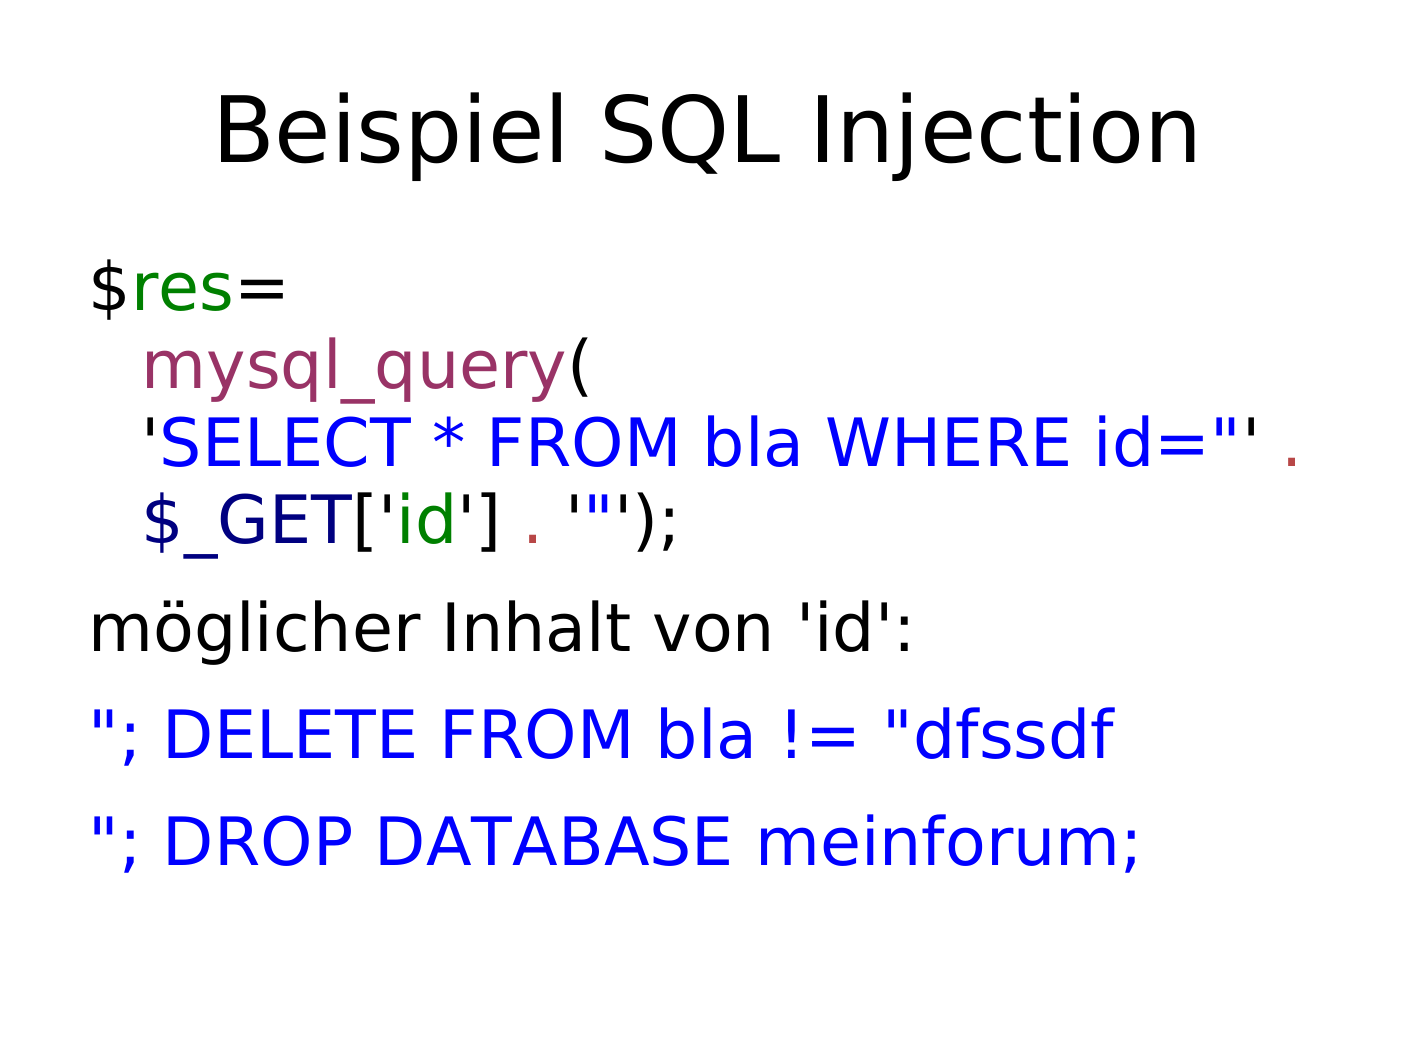

# Beispiel SQL Injection
$res=
mysql_query(
'SELECT * FROM bla WHERE id="' . $_GET['id'] . '"');
möglicher Inhalt von 'id':
"; DELETE FROM bla != "dfssdf
"; DROP DATABASE meinforum;